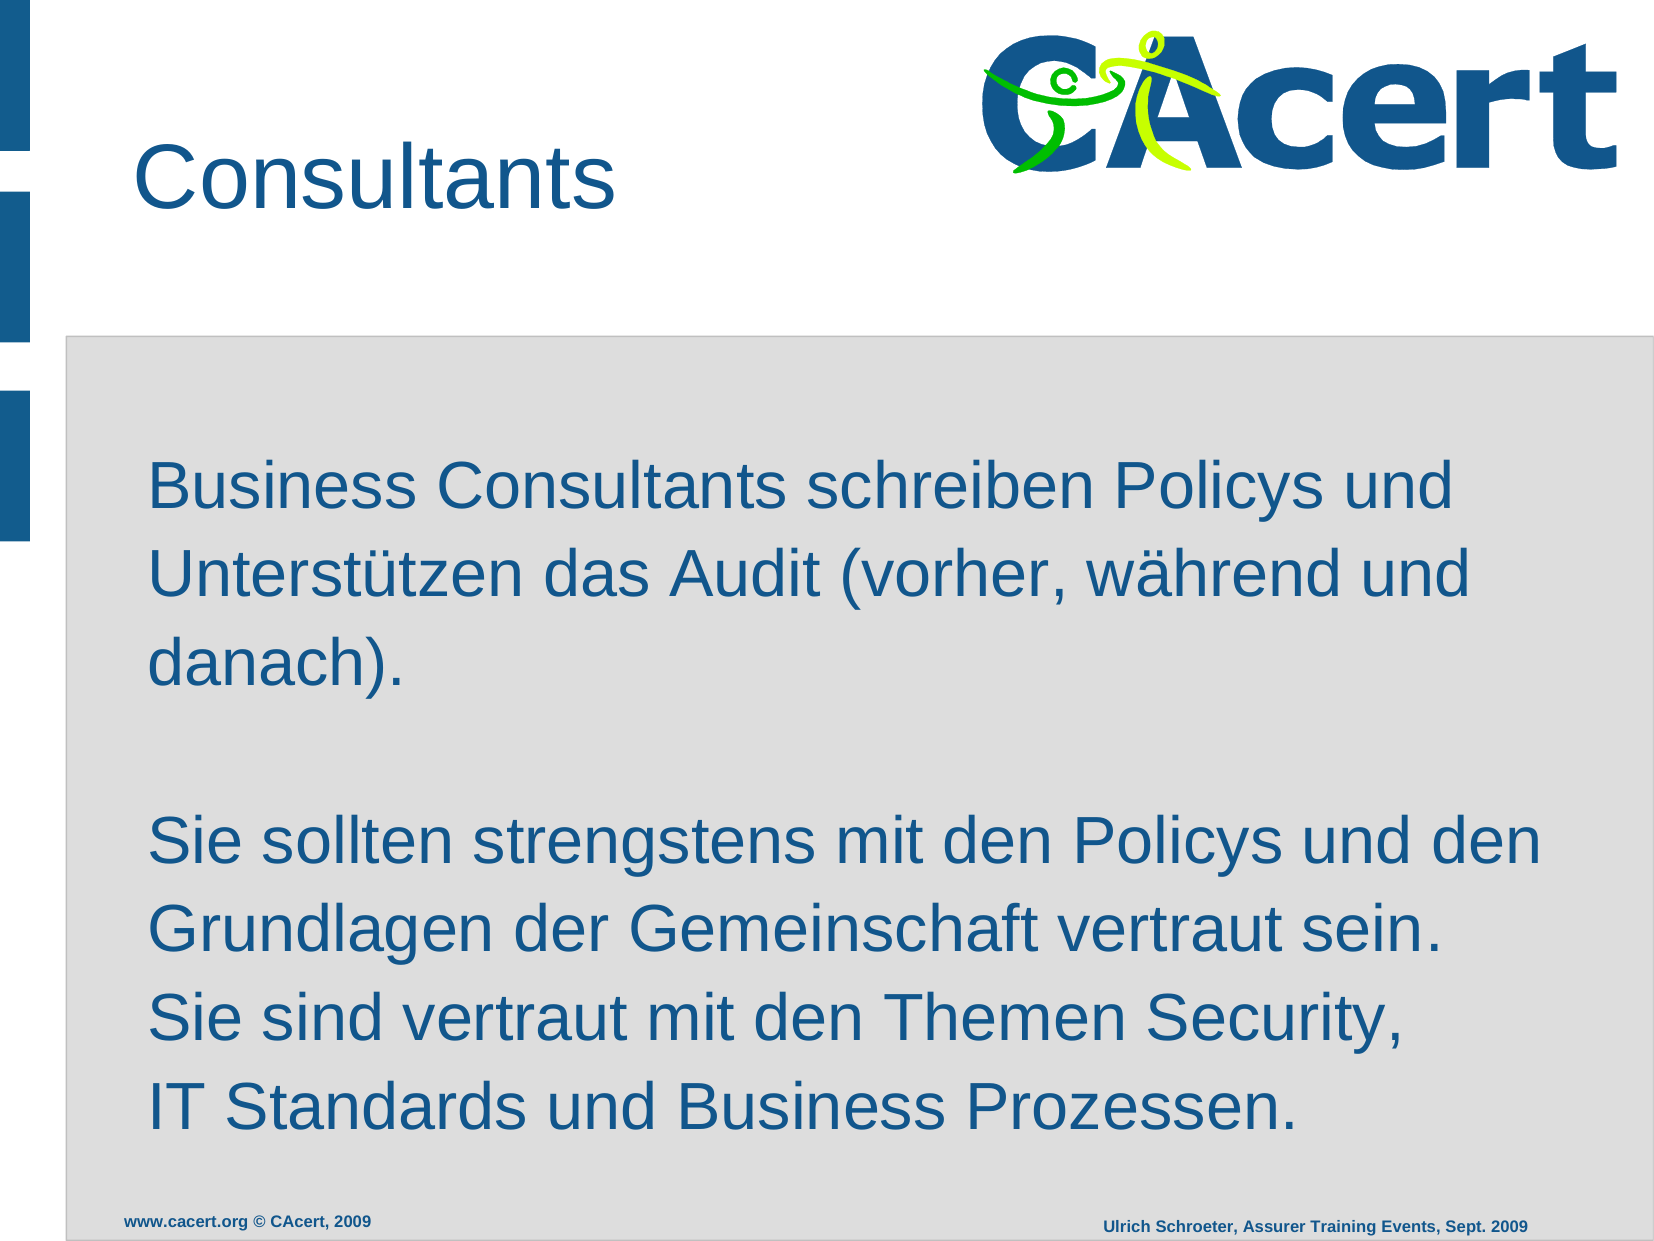

Consultants
Business Consultants schreiben Policys und
Unterstützen das Audit (vorher, während und
danach).
Sie sollten strengstens mit den Policys und den
Grundlagen der Gemeinschaft vertraut sein.
Sie sind vertraut mit den Themen Security,
IT Standards und Business Prozessen.